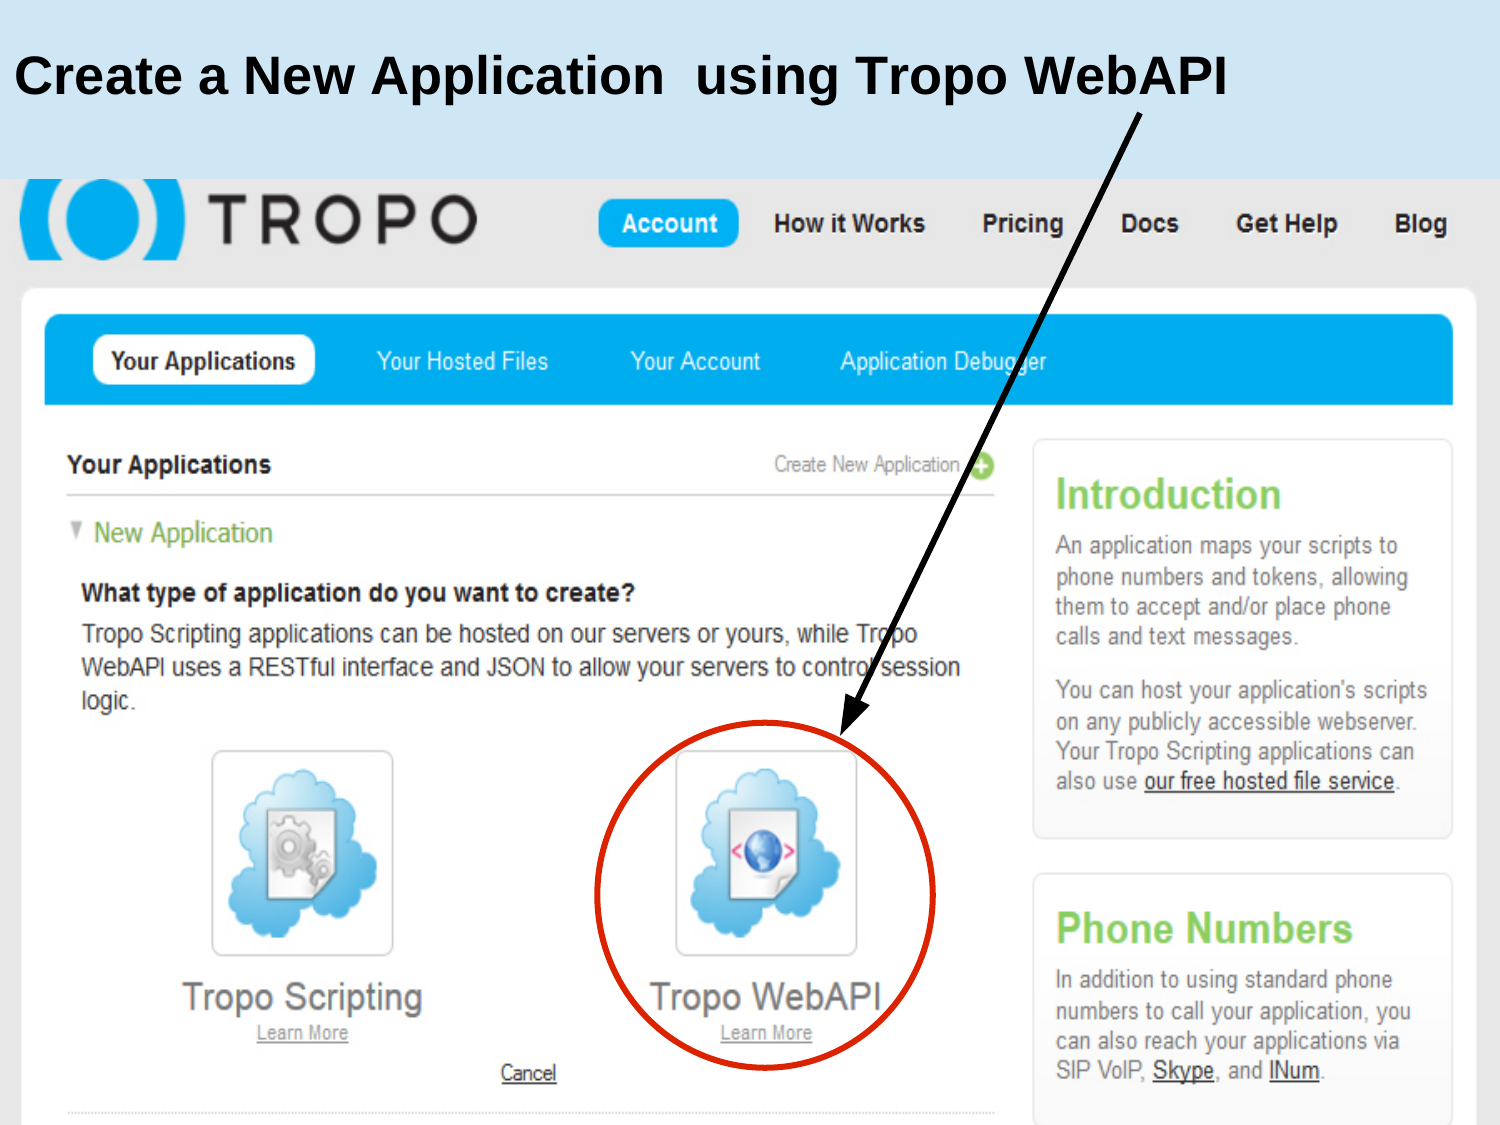

Create a New Application using Tropo WebAPI